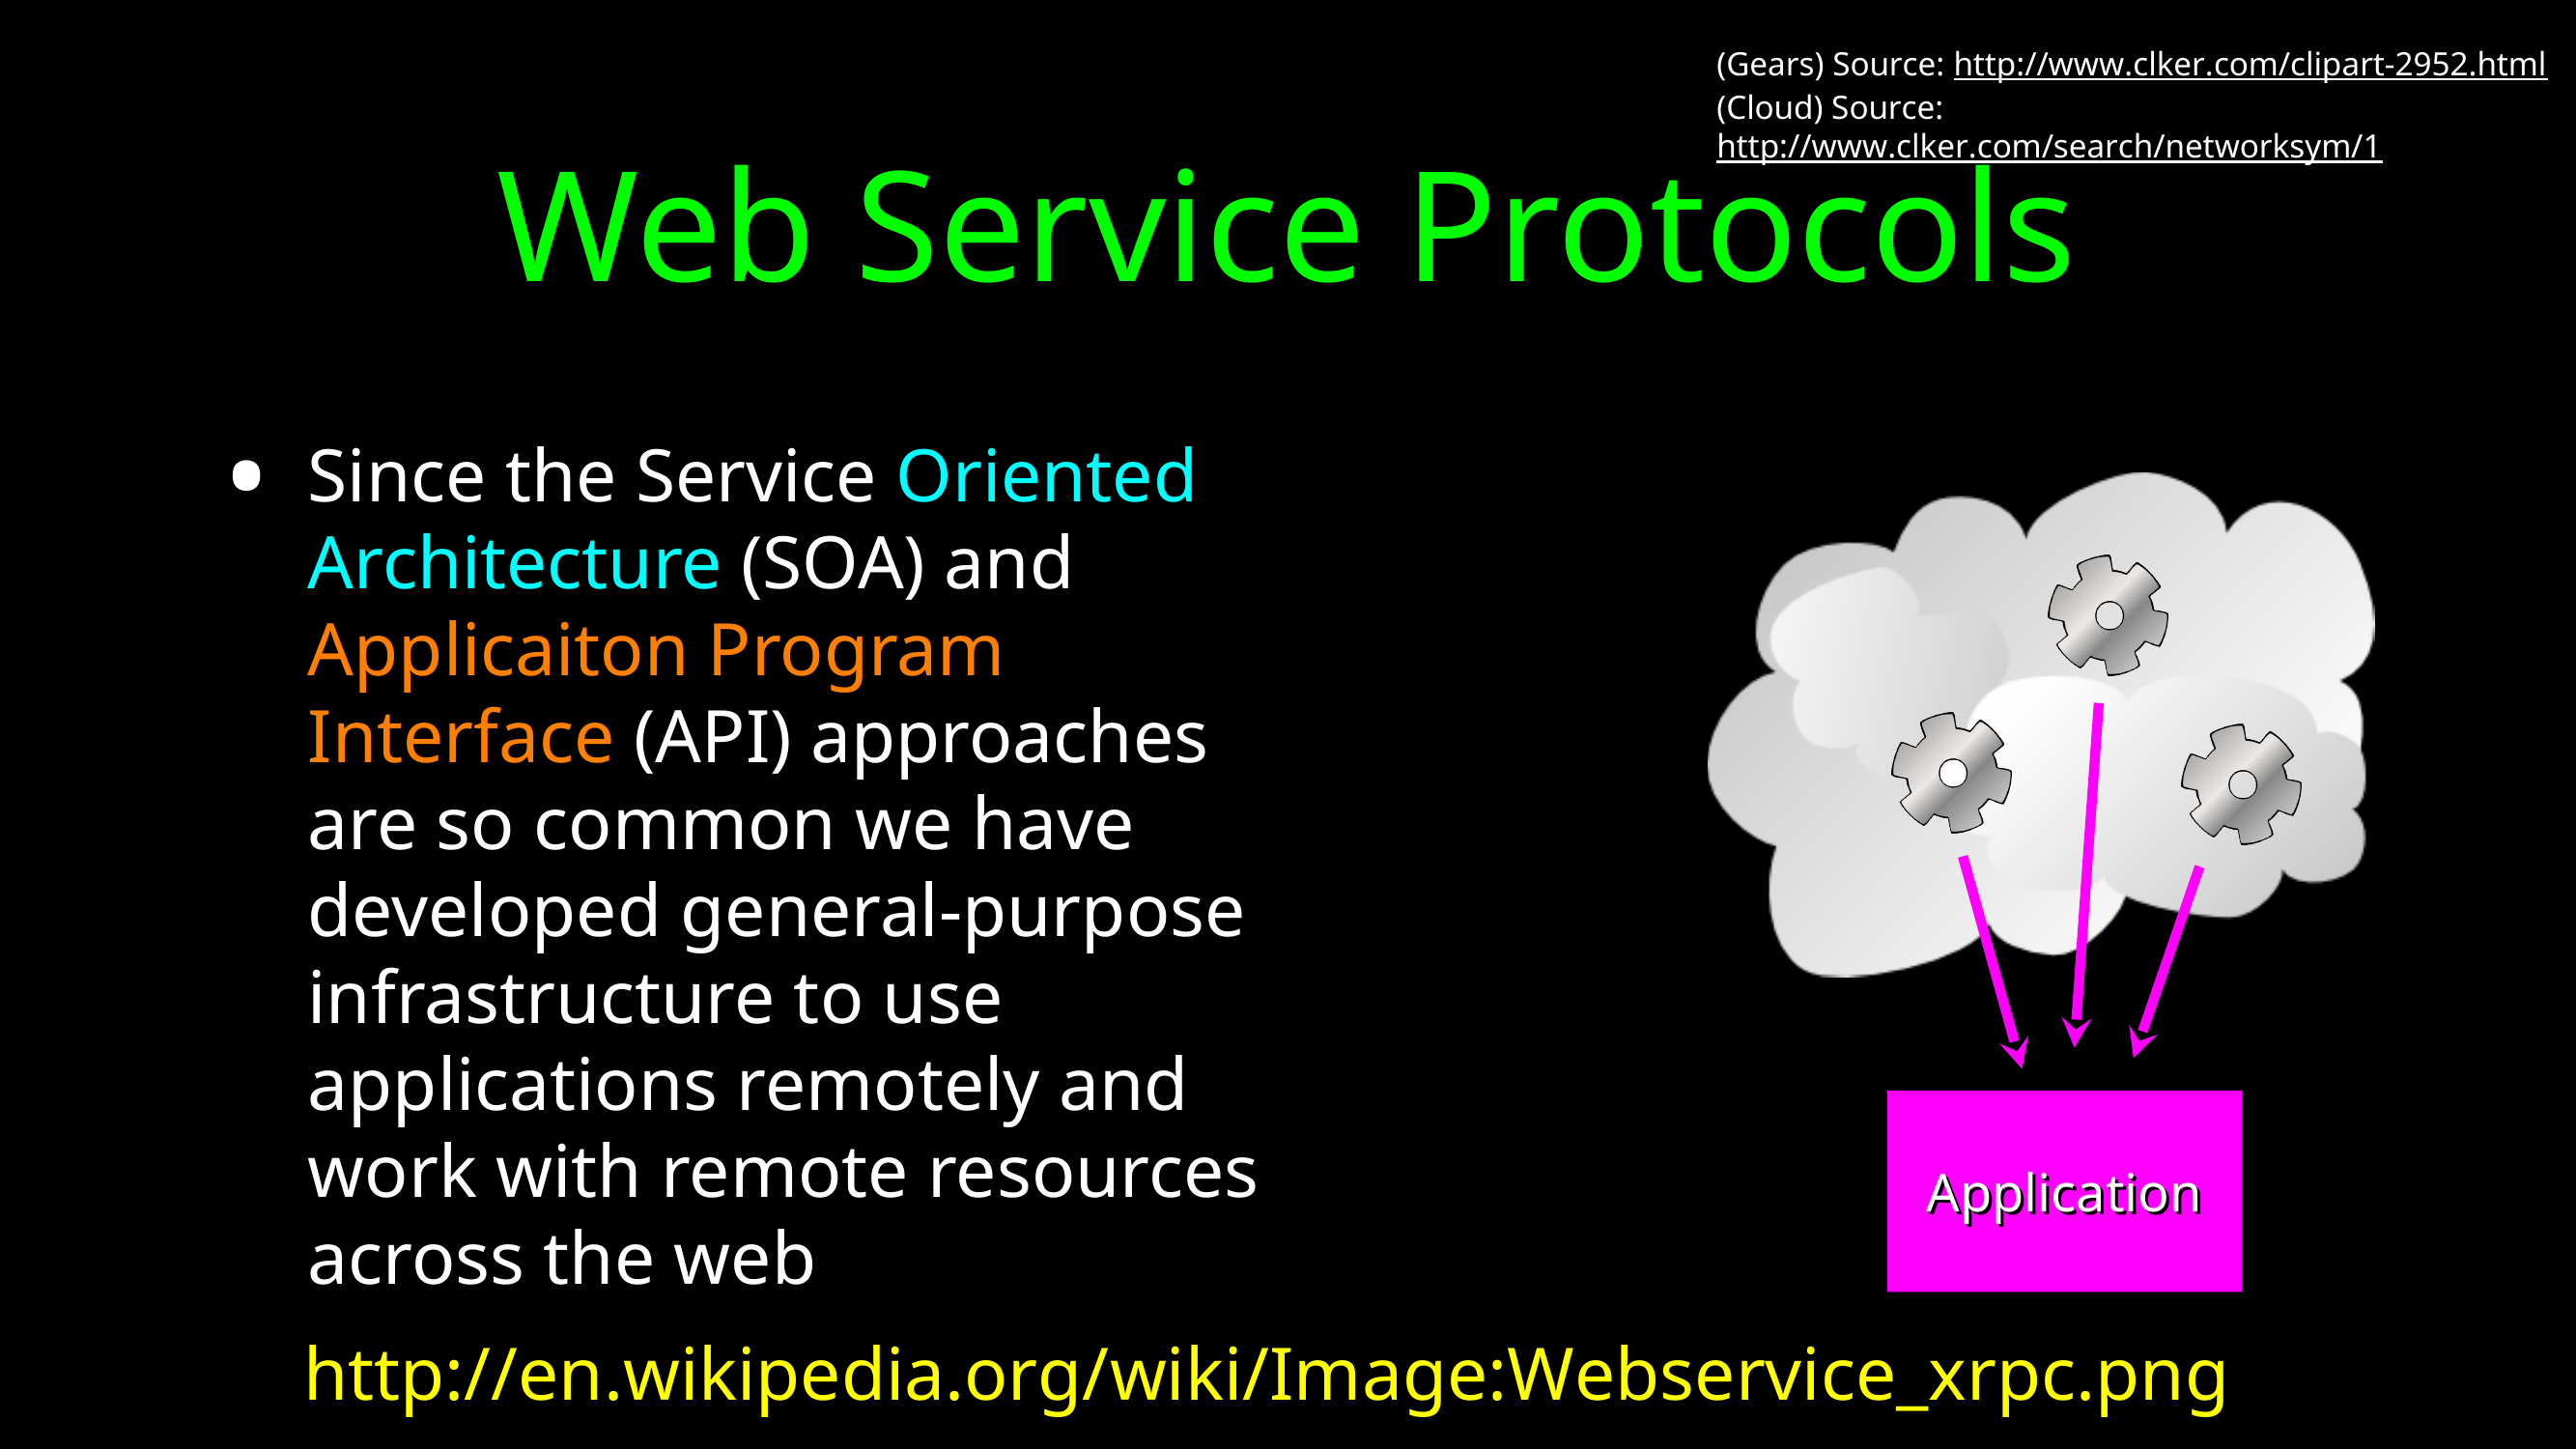

(Gears) Source: http://www.clker.com/clipart-2952.html
(Cloud) Source: http://www.clker.com/search/networksym/1
# Web Service Protocols
Since the Service Oriented Architecture (SOA) and Applicaiton Program Interface (API) approaches are so common we have developed general-purpose infrastructure to use applications remotely and work with remote resources across the web
Application
http://en.wikipedia.org/wiki/Image:Webservice_xrpc.png